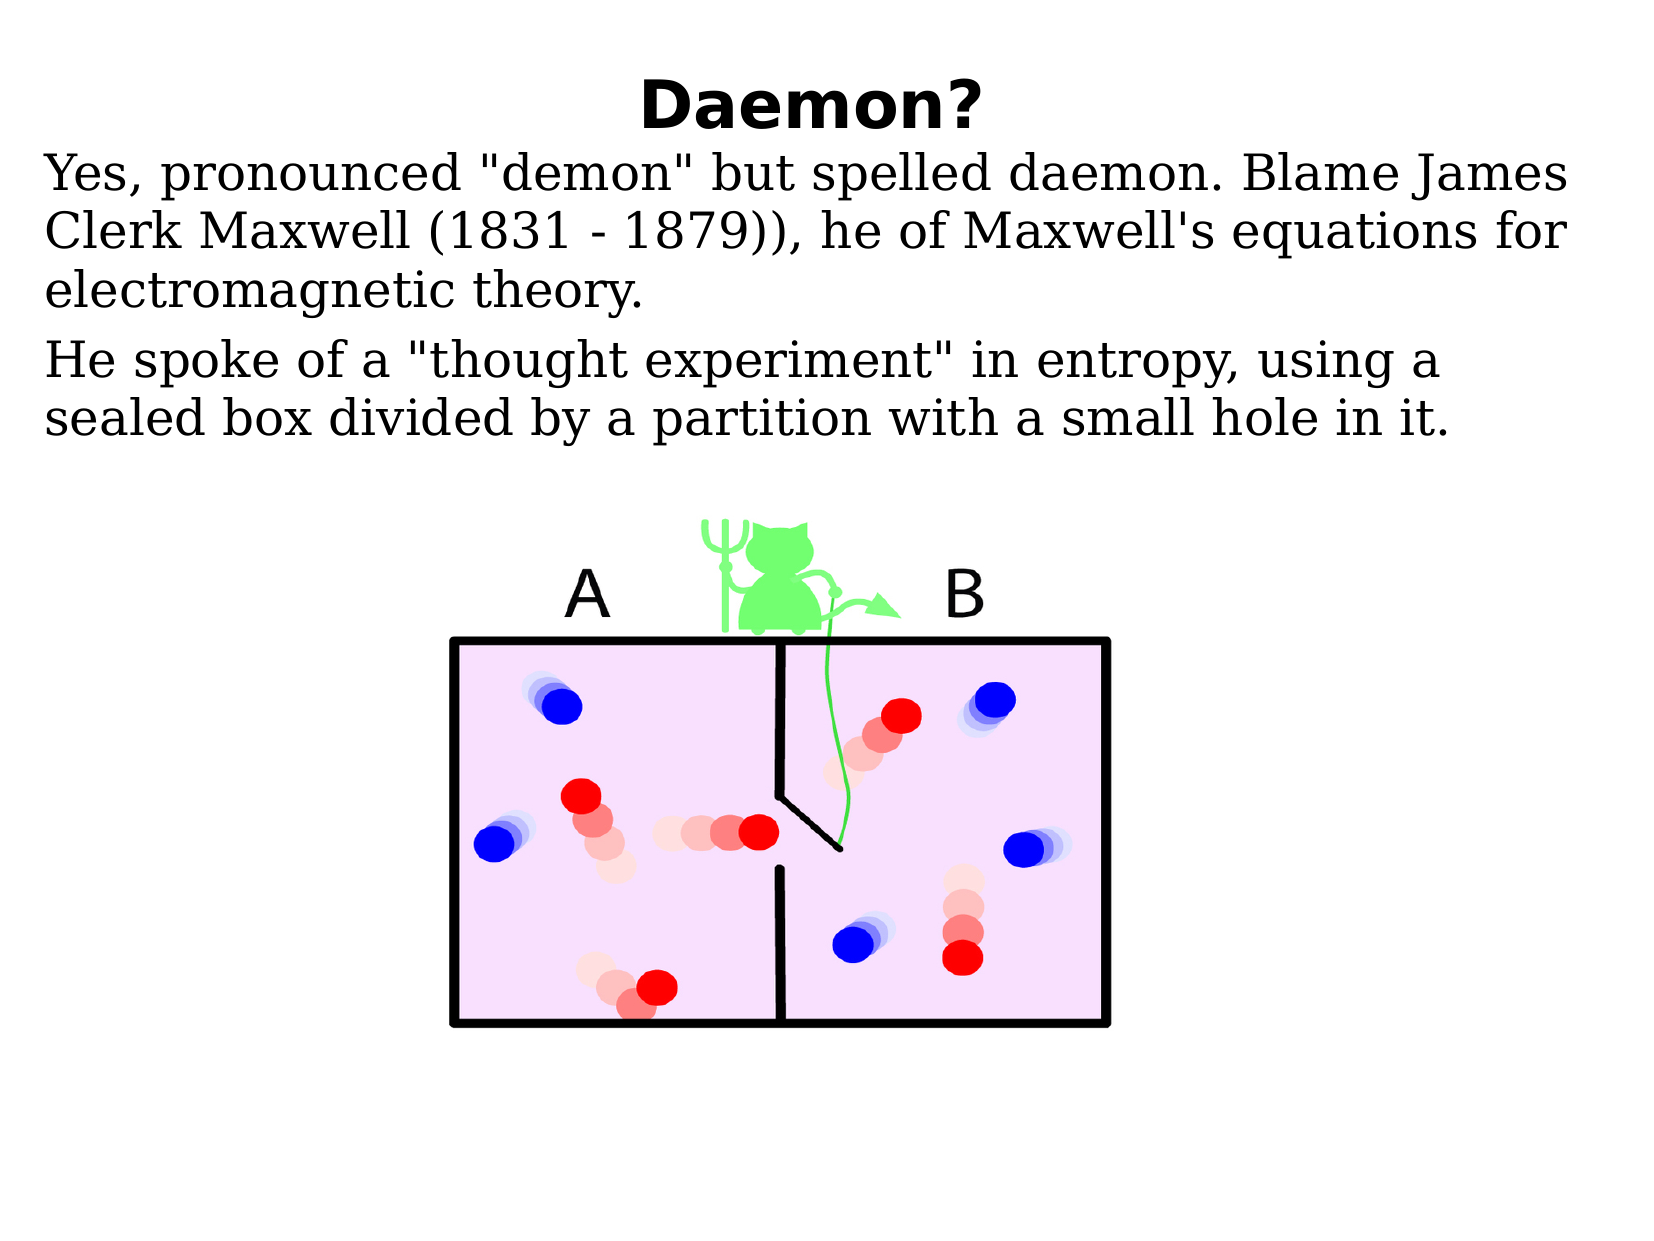

Daemon?
Yes, pronounced "demon" but spelled daemon. Blame James Clerk Maxwell (1831 - 1879)), he of Maxwell's equations for electromagnetic theory.
He spoke of a "thought experiment" in entropy, using a sealed box divided by a partition with a small hole in it.